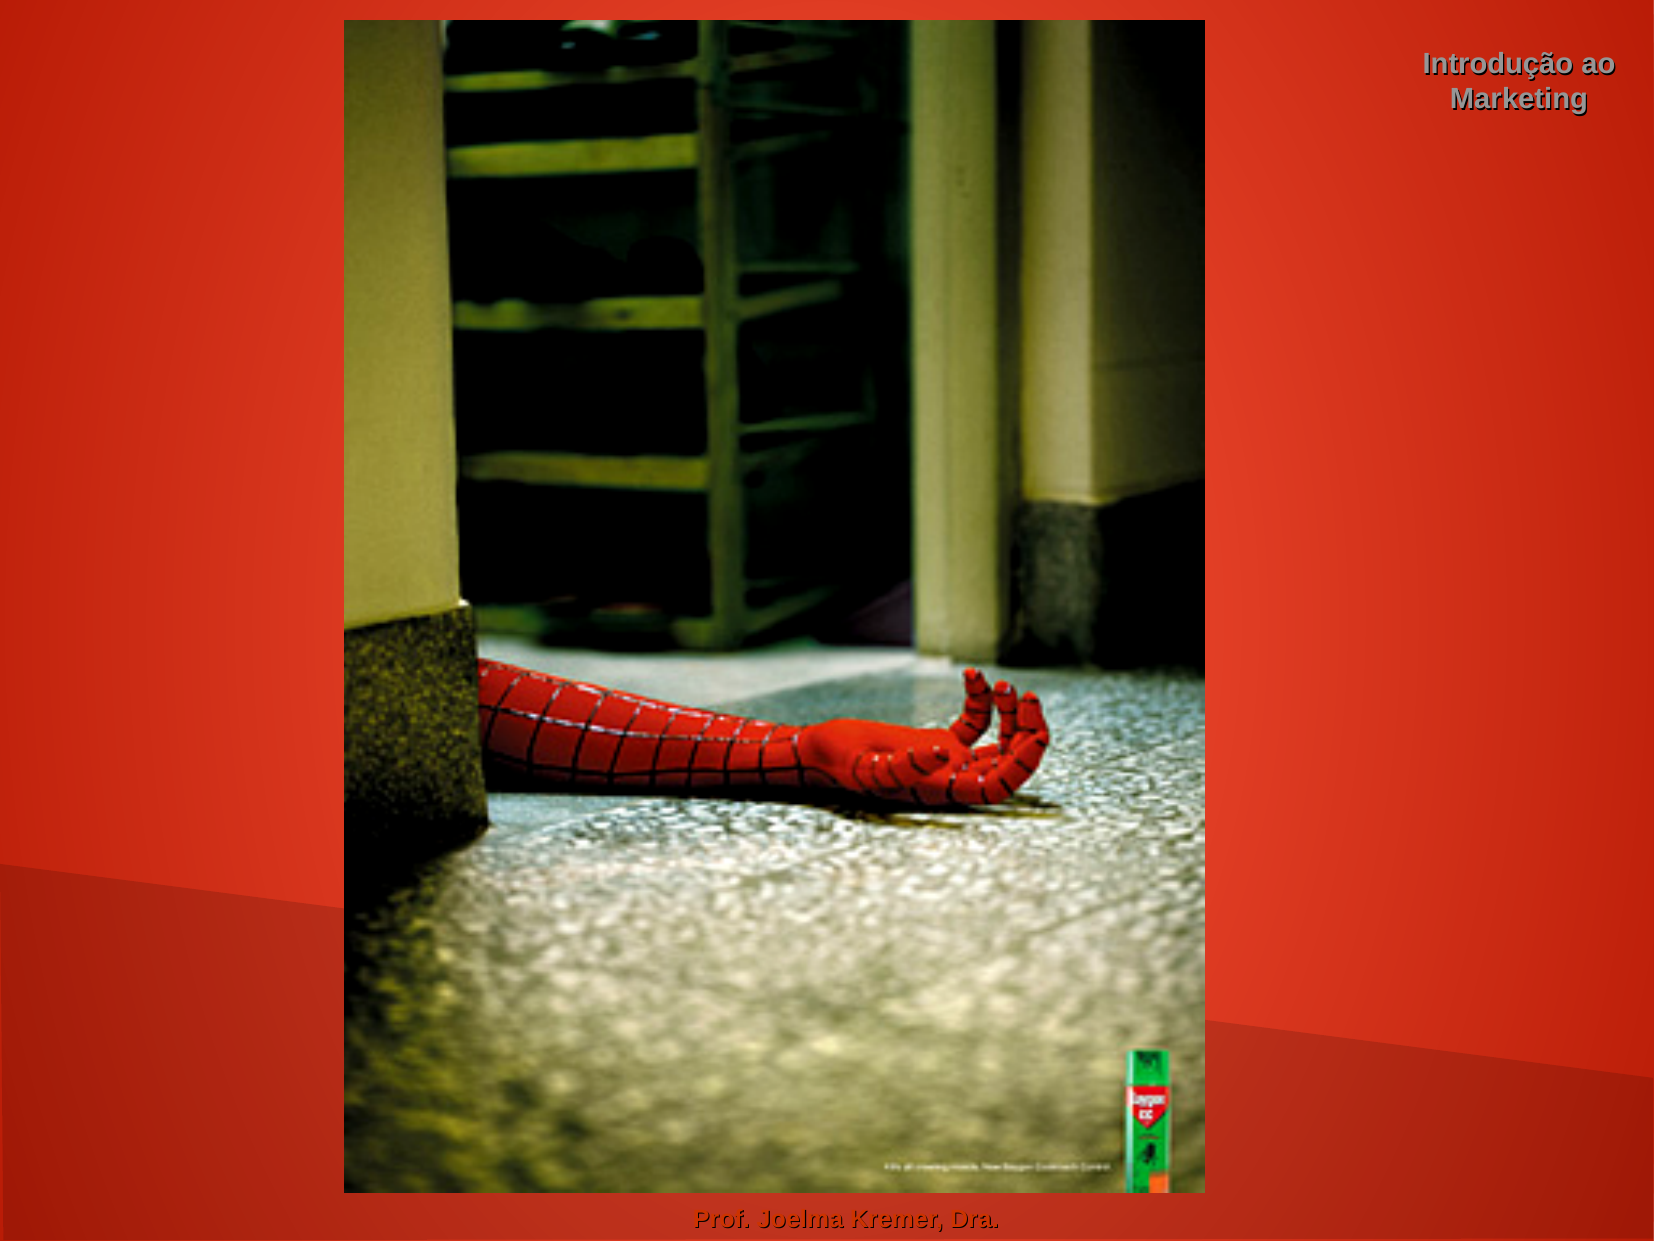

# Introdução ao Marketing
Prof. Joelma Kremer, Dra.